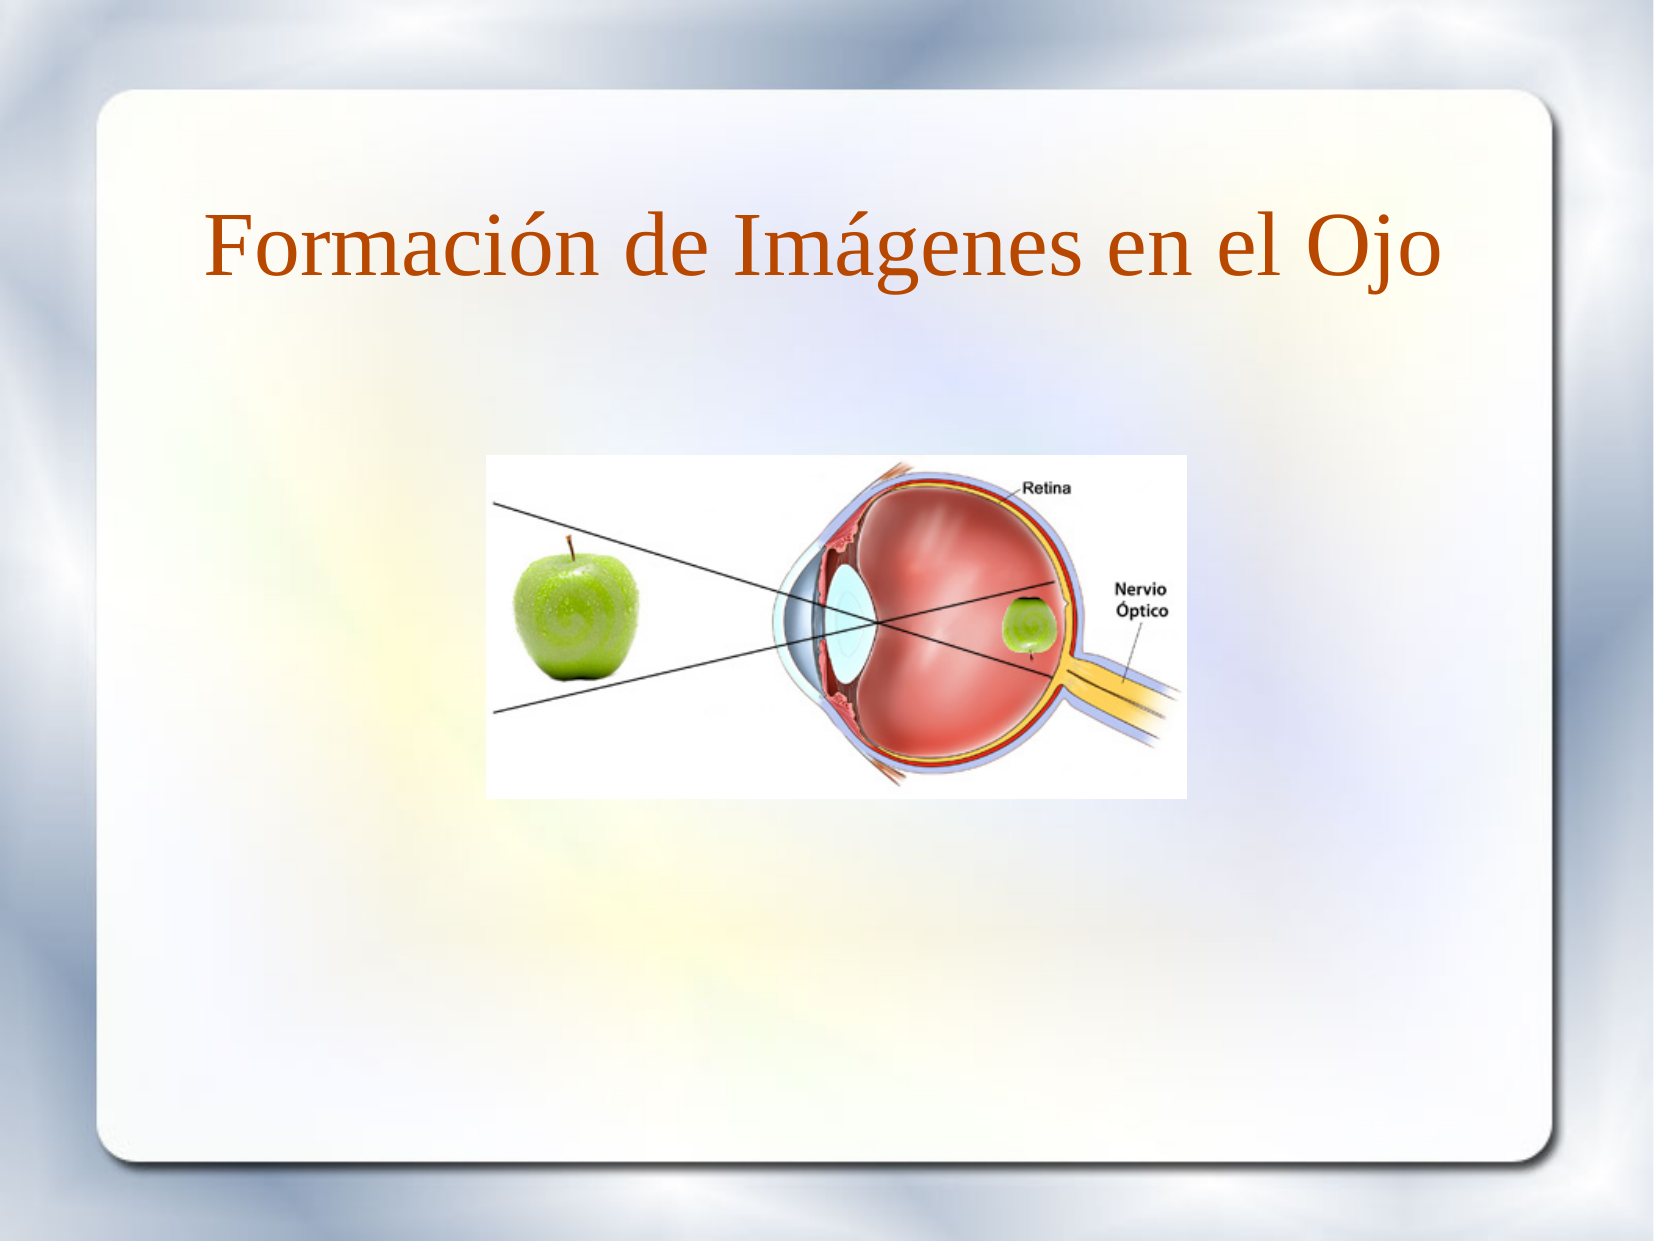

# Formación de Imágenes en el Ojo